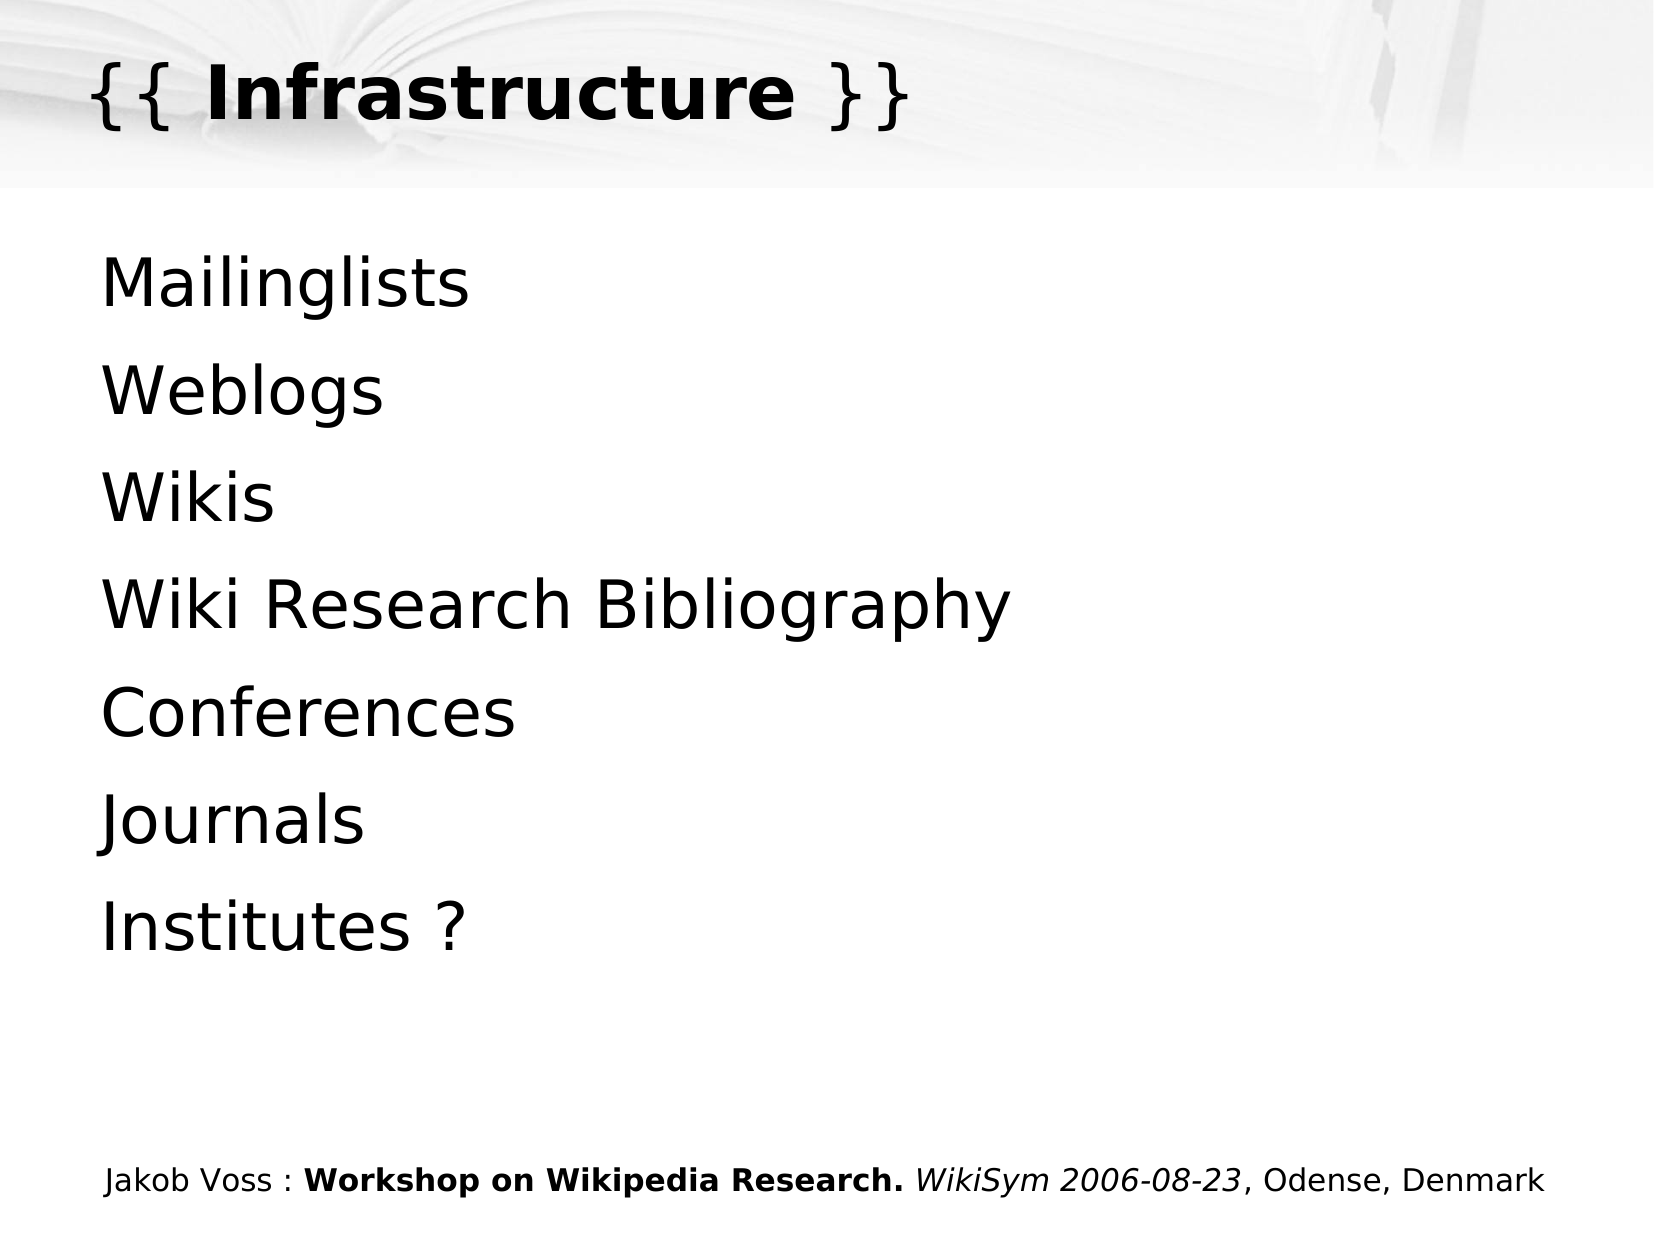

# {{ Infrastructure }}
Mailinglists
Weblogs
Wikis
Wiki Research Bibliography
Conferences
Journals
Institutes ?